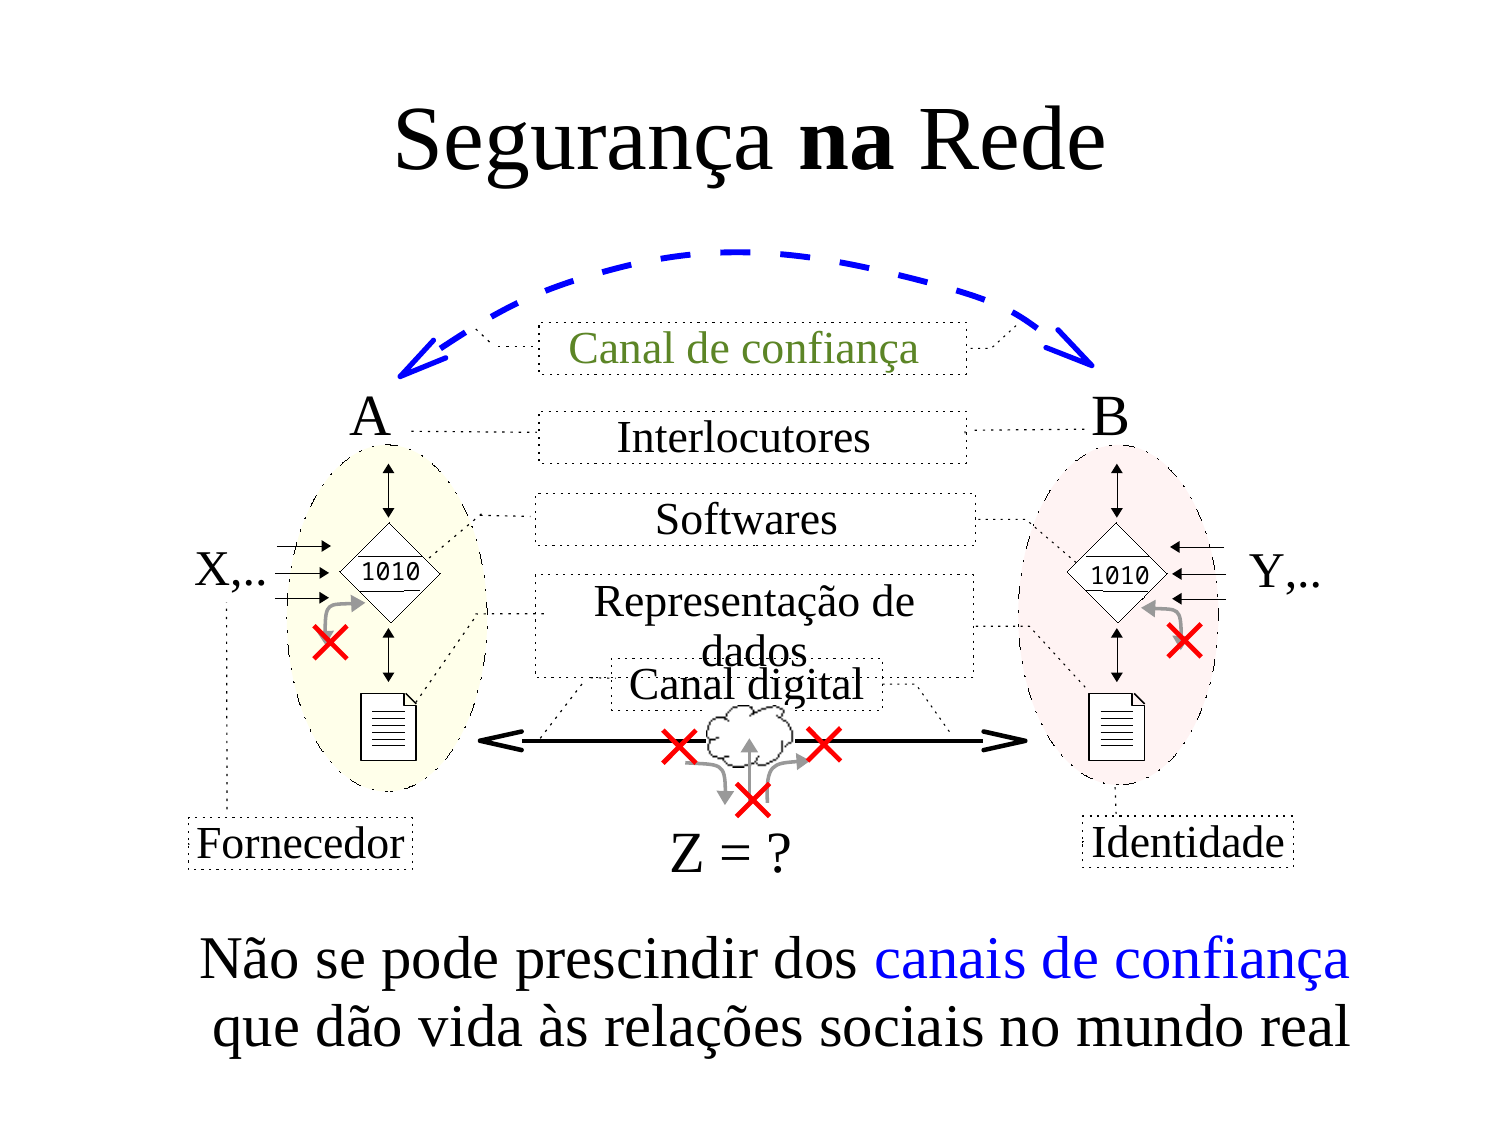

# Segurança na Rede
A
B
1010
 X,..
1010
Y,..





Z = ?
Não se pode prescindir dos canais de confiança
que dão vida às relações sociais no mundo real